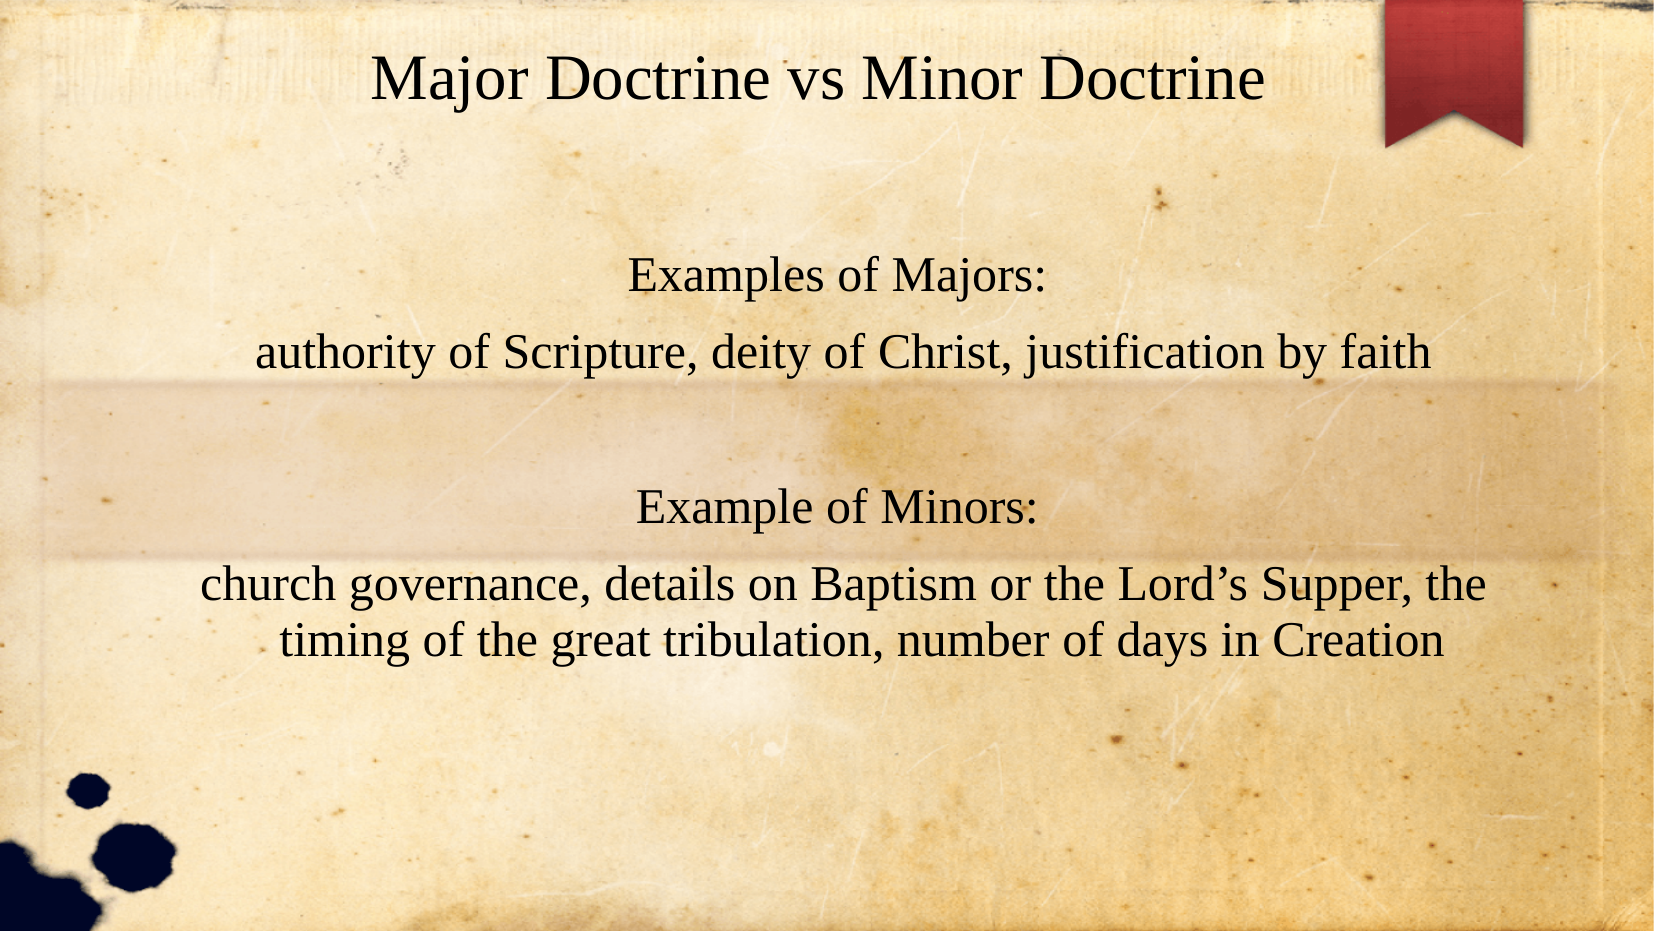

# Major Doctrine vs Minor Doctrine
Examples of Majors:
authority of Scripture, deity of Christ, justification by faith
Example of Minors:
church governance, details on Baptism or the Lord’s Supper, the timing of the great tribulation, number of days in Creation